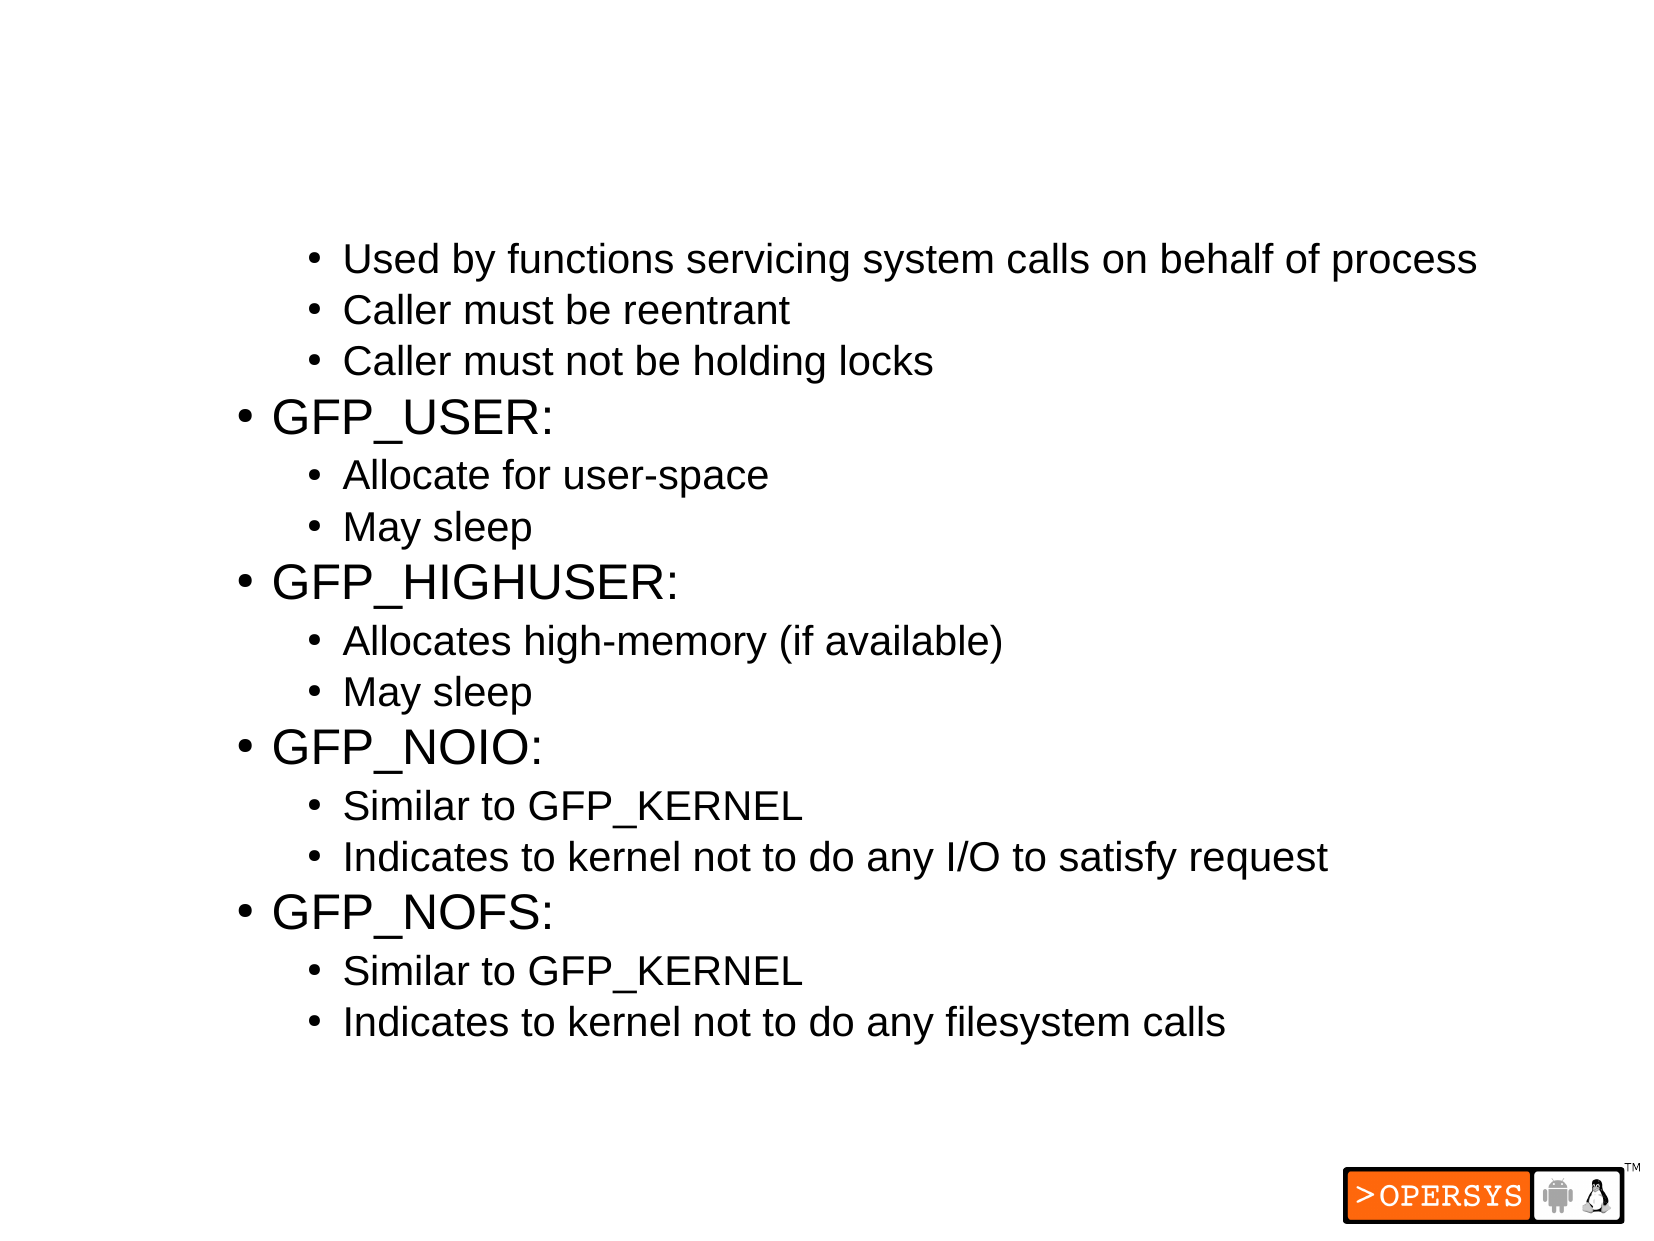

# Used by functions servicing system calls on behalf of process
Caller must be reentrant
Caller must not be holding locks
GFP_USER:
Allocate for user-space
May sleep
GFP_HIGHUSER:
Allocates high-memory (if available)
May sleep
GFP_NOIO:
Similar to GFP_KERNEL
Indicates to kernel not to do any I/O to satisfy request
GFP_NOFS:
Similar to GFP_KERNEL
Indicates to kernel not to do any filesystem calls